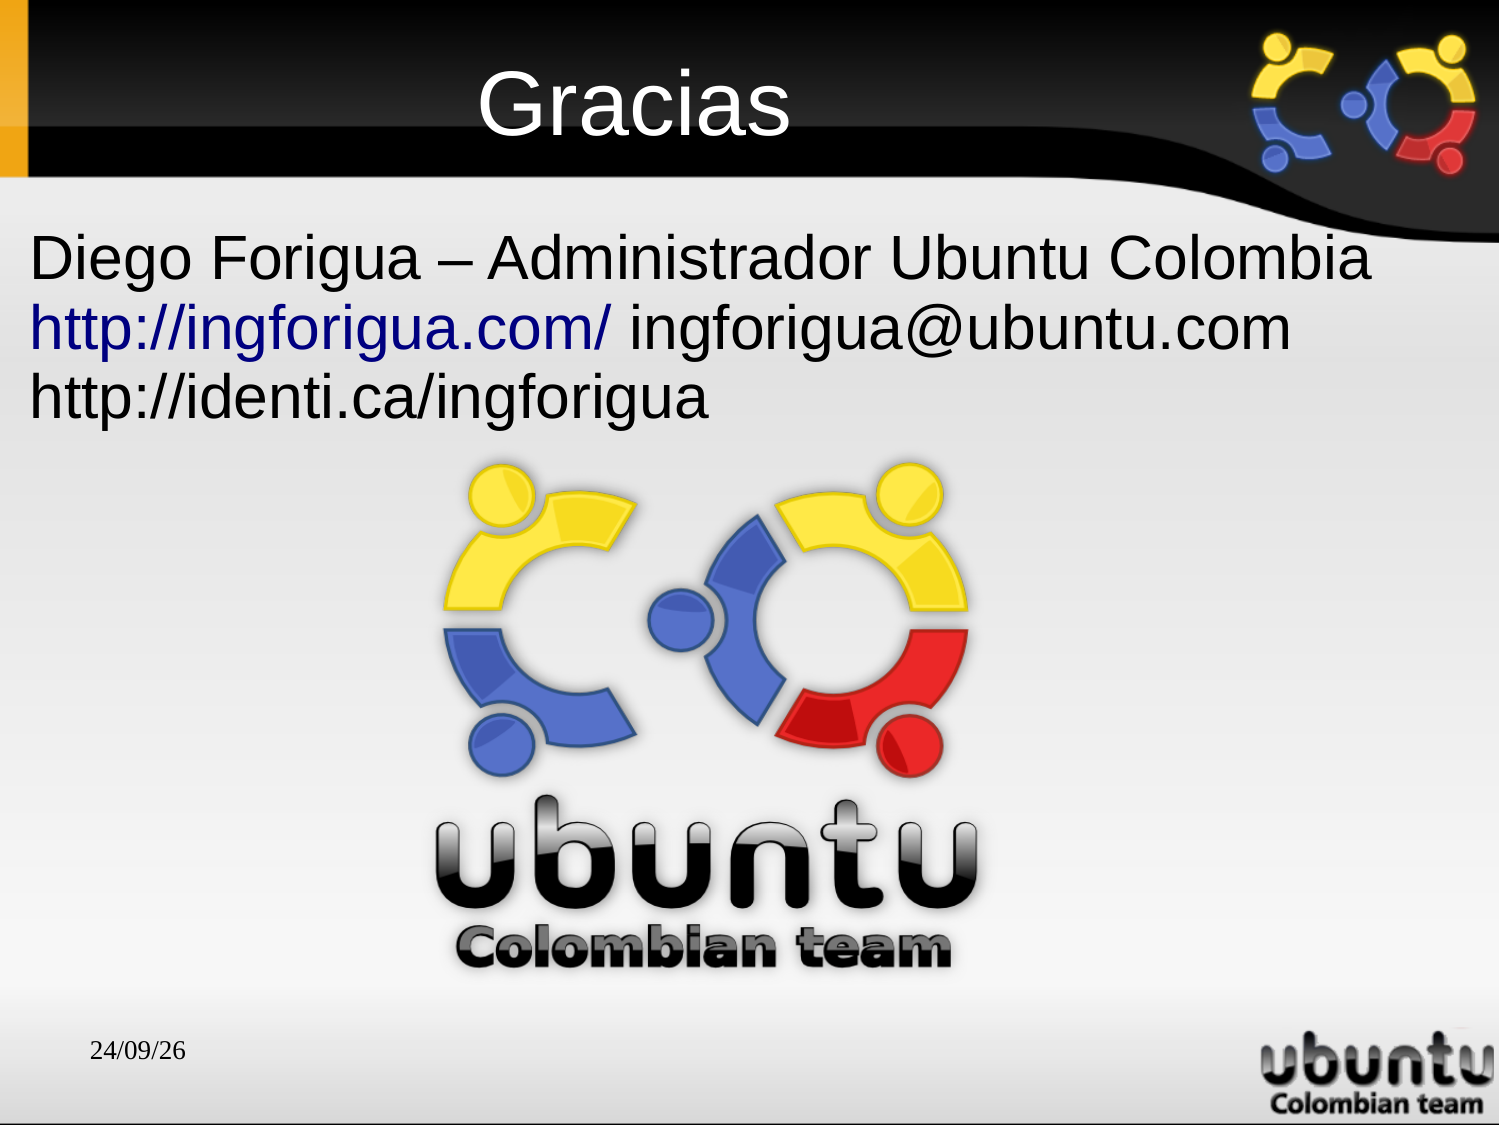

Gracias
# Diego Forigua – Administrador Ubuntu Colombia http://ingforigua.com/ ingforigua@ubuntu.com http://identi.ca/ingforigua